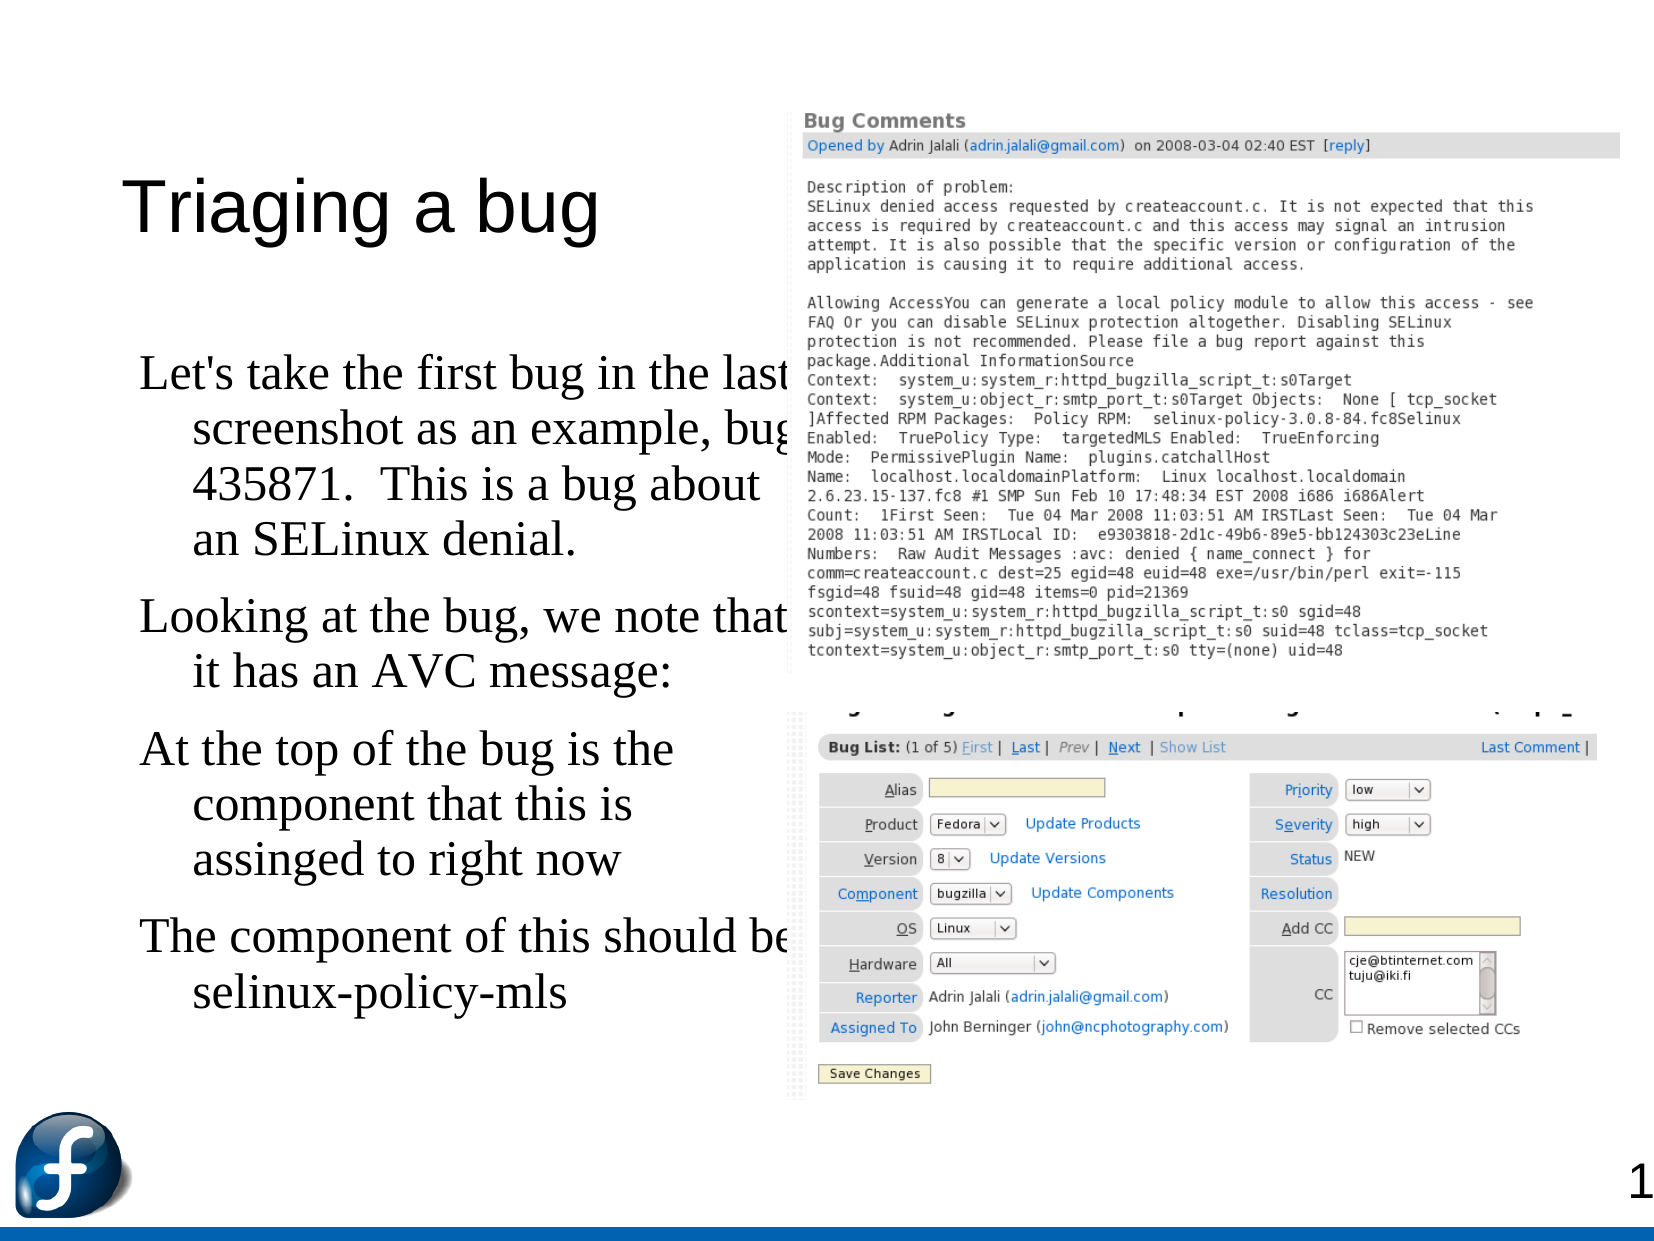

# Triaging a bug
Let's take the first bug in the last screenshot as an example, bug 435871. This is a bug about an SELinux denial.
Looking at the bug, we note that it has an AVC message:
At the top of the bug is the component that this is assinged to right now
The component of this should be selinux-policy-mls